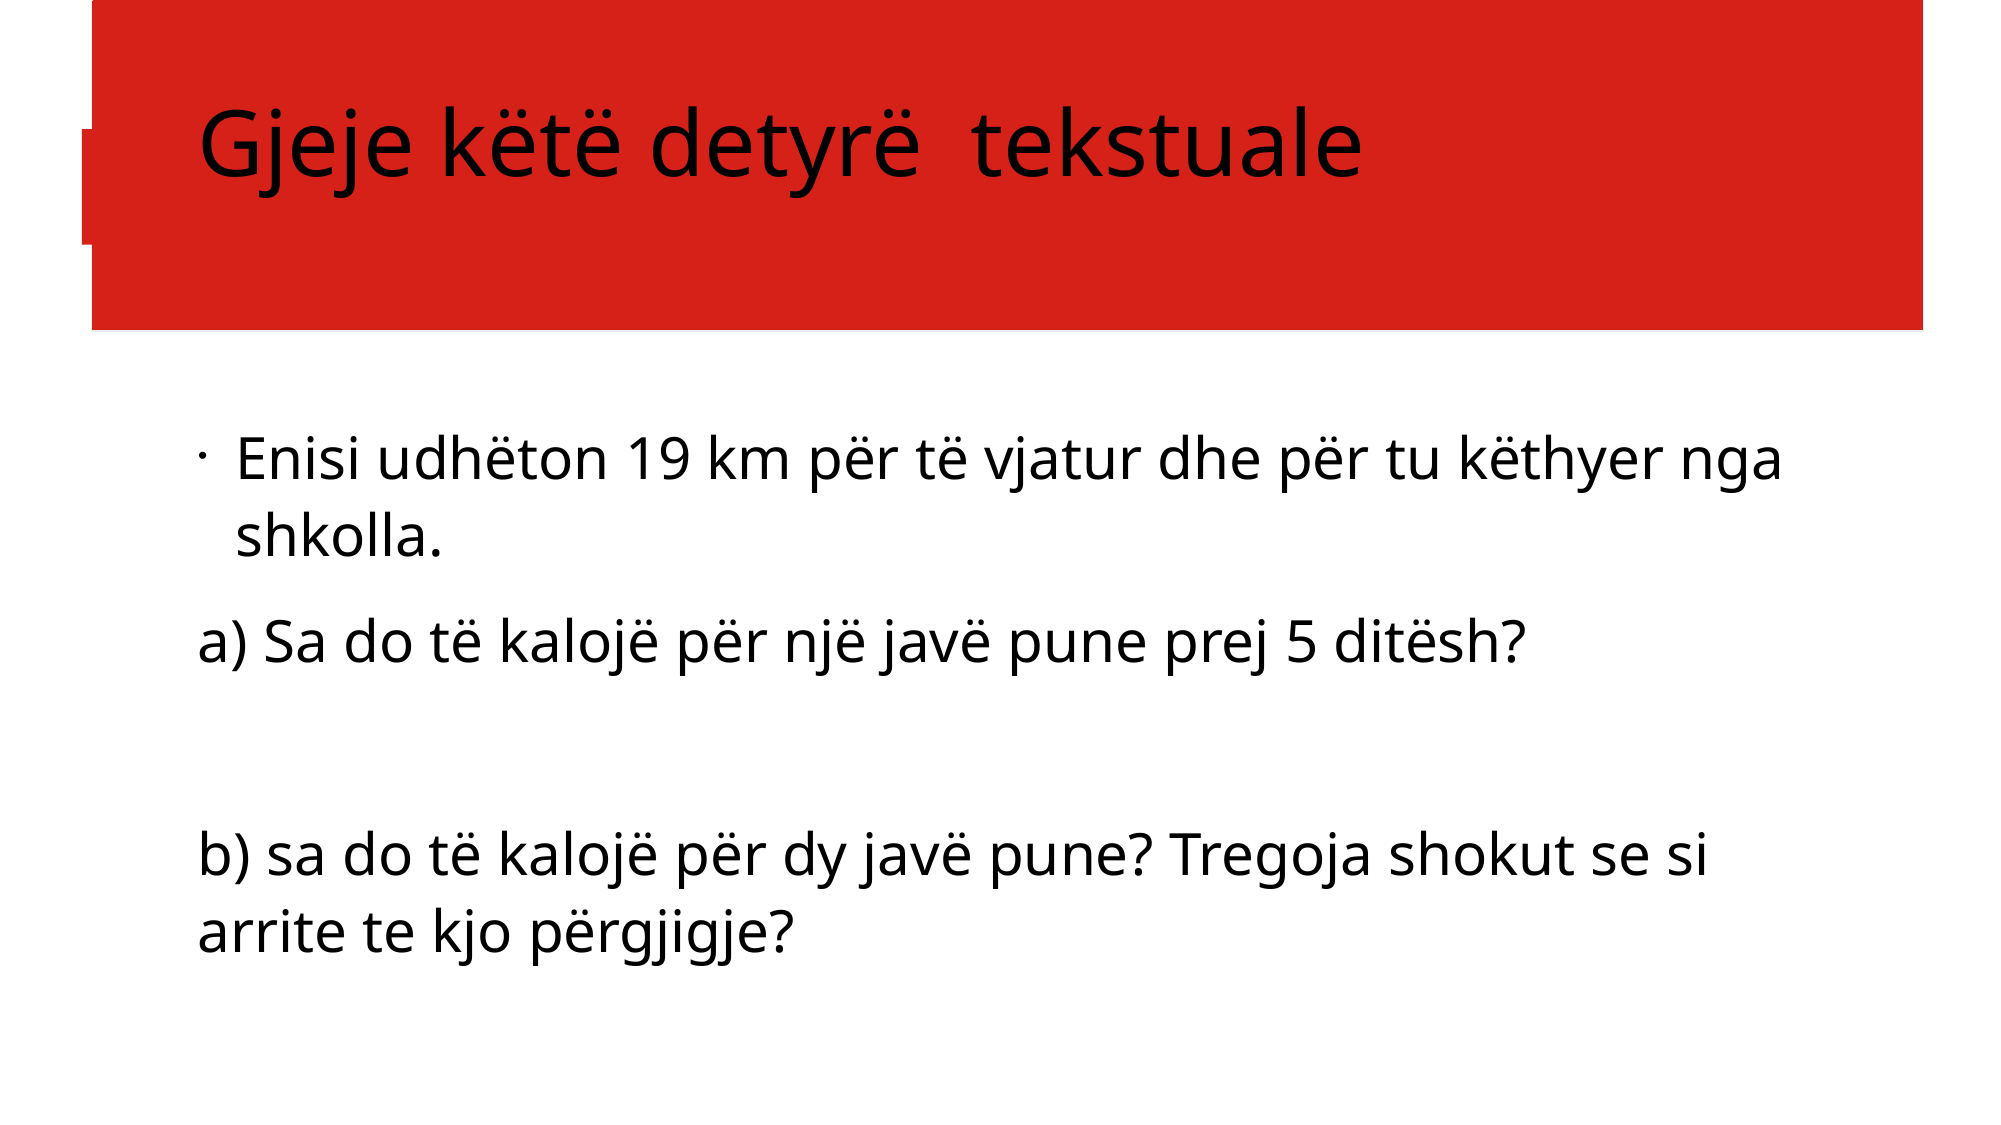

# Gjeje këtë detyrë  tekstuale
Enisi udhëton 19 km për të vjatur dhe për tu këthyer nga shkolla.
a) Sa do të kalojë për një javë pune prej 5 ditësh?
b) sa do të kalojë për dy javë pune? Tregoja shokut se si arrite te kjo përgjigje?